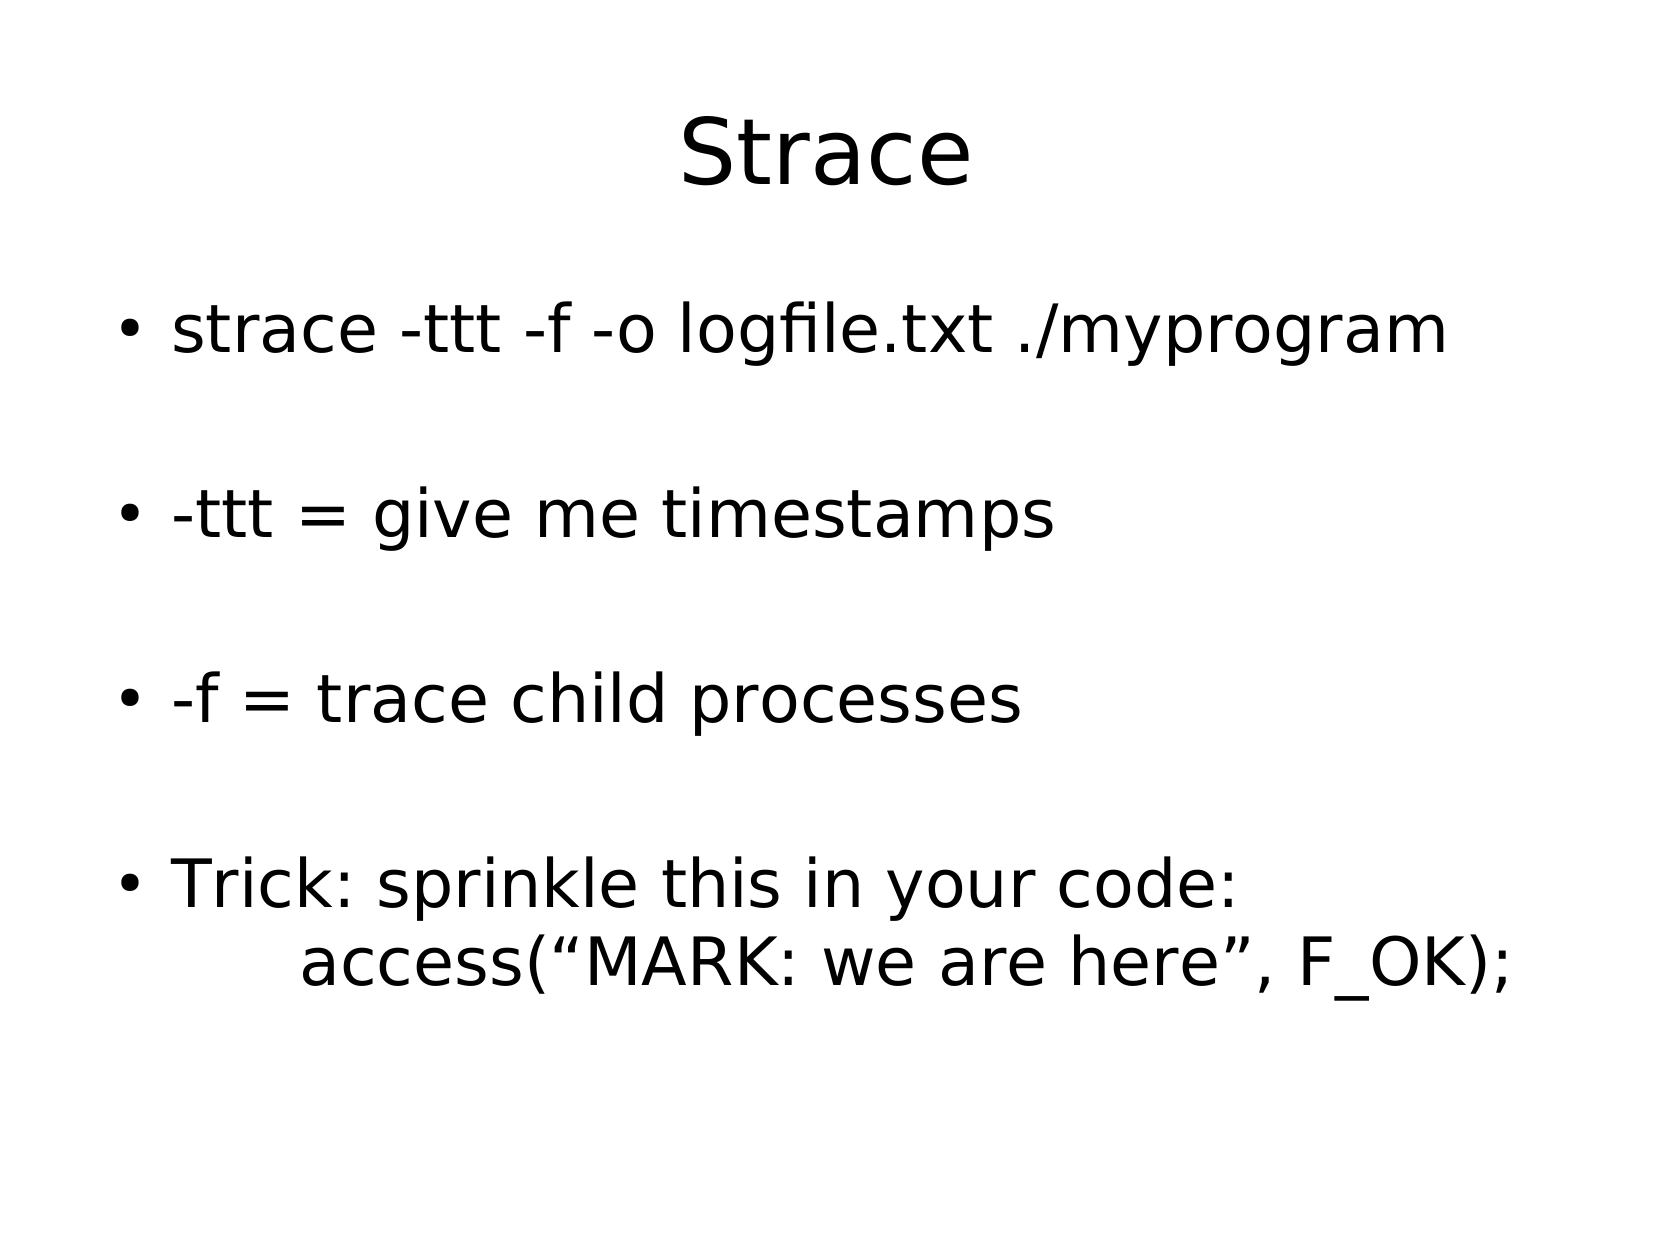

# Strace
strace -ttt -f -o logfile.txt ./myprogram
-ttt = give me timestamps
-f = trace child processes
Trick: sprinkle this in your code:
	access(“MARK: we are here”, F_OK);